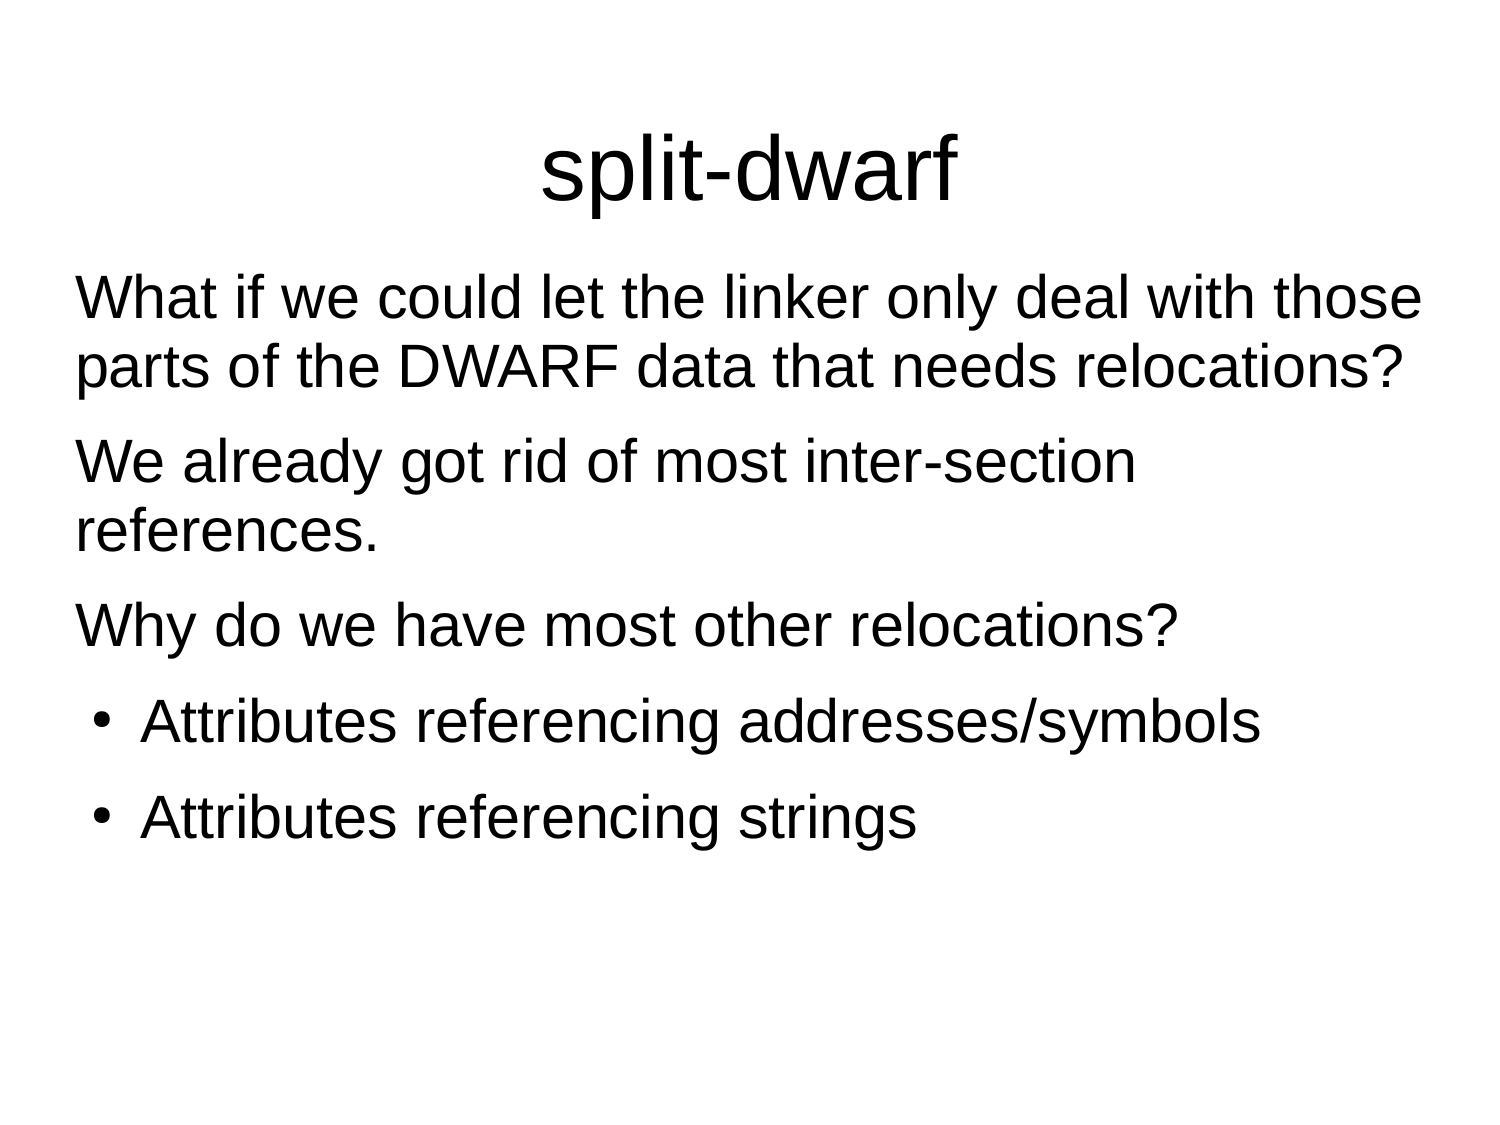

# split-dwarf
What if we could let the linker only deal with those parts of the DWARF data that needs relocations?
We already got rid of most inter-section references.
Why do we have most other relocations?
Attributes referencing addresses/symbols
Attributes referencing strings